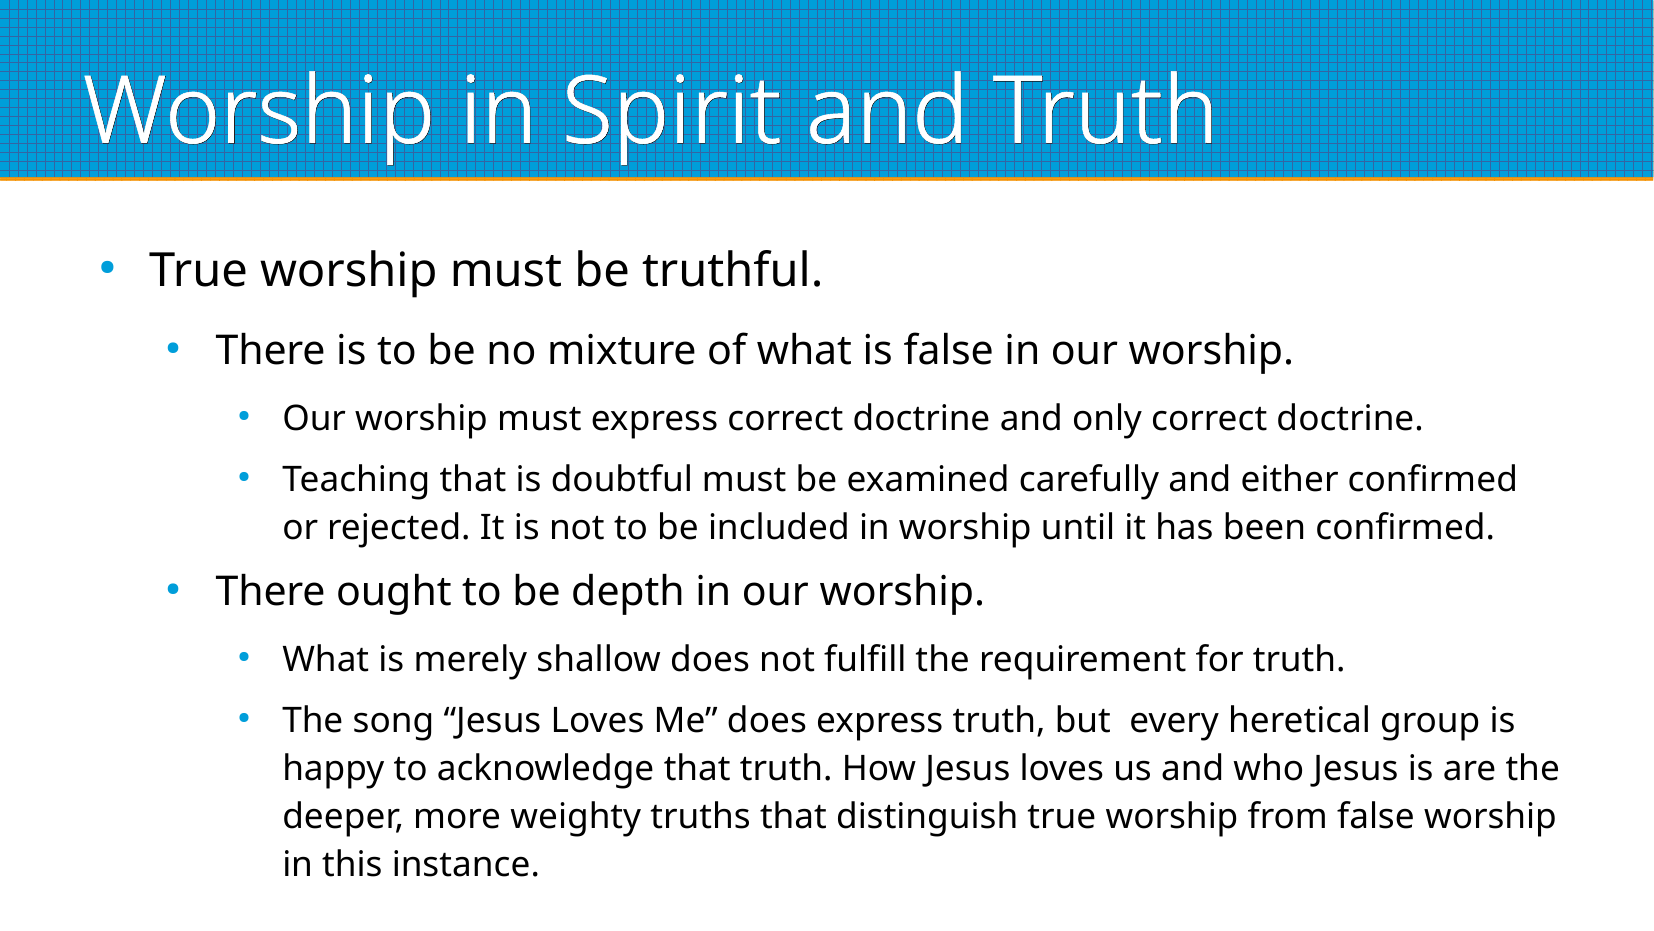

# Worship in Spirit and Truth
True worship must be truthful.
There is to be no mixture of what is false in our worship.
Our worship must express correct doctrine and only correct doctrine.
Teaching that is doubtful must be examined carefully and either confirmed or rejected. It is not to be included in worship until it has been confirmed.
There ought to be depth in our worship.
What is merely shallow does not fulfill the requirement for truth.
The song “Jesus Loves Me” does express truth, but every heretical group is happy to acknowledge that truth. How Jesus loves us and who Jesus is are the deeper, more weighty truths that distinguish true worship from false worship in this instance.